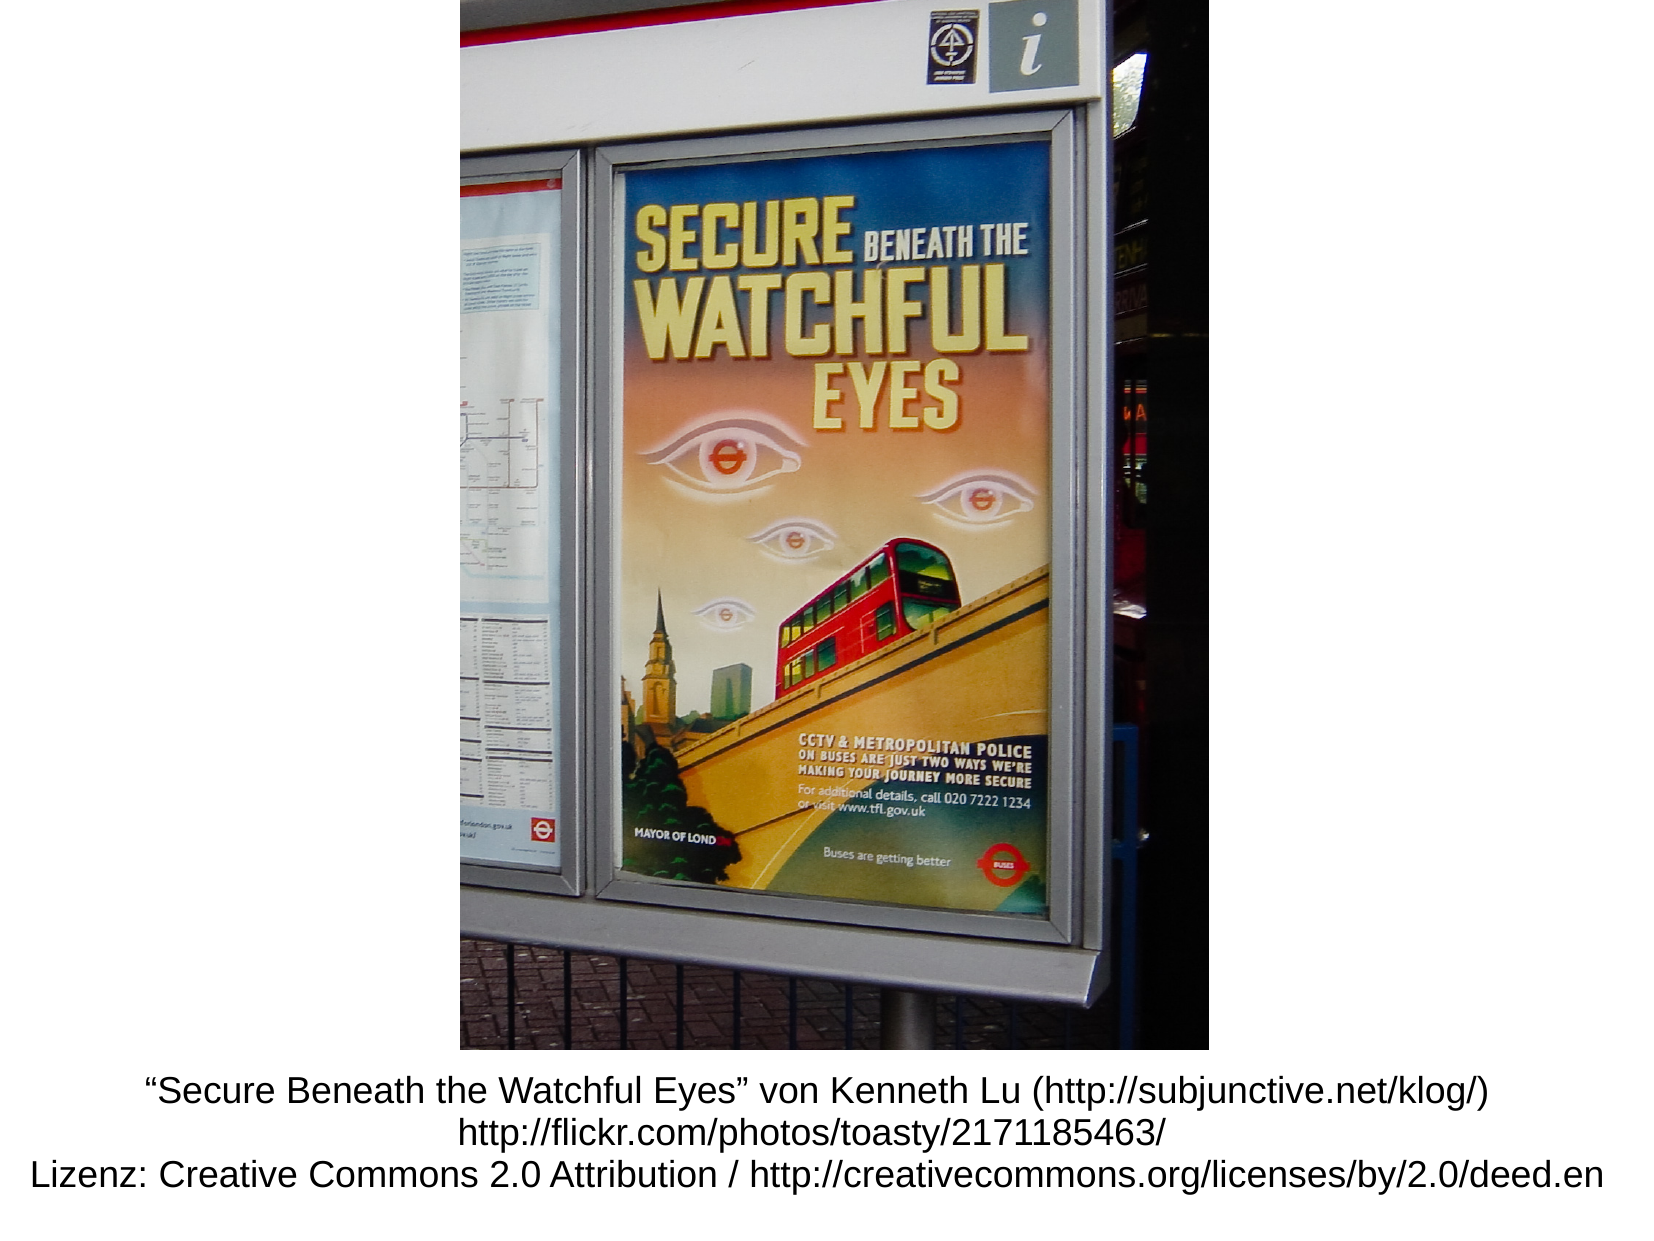

“Secure Beneath the Watchful Eyes” von Kenneth Lu (http://subjunctive.net/klog/)
http://flickr.com/photos/toasty/2171185463/
Lizenz: Creative Commons 2.0 Attribution / http://creativecommons.org/licenses/by/2.0/deed.en